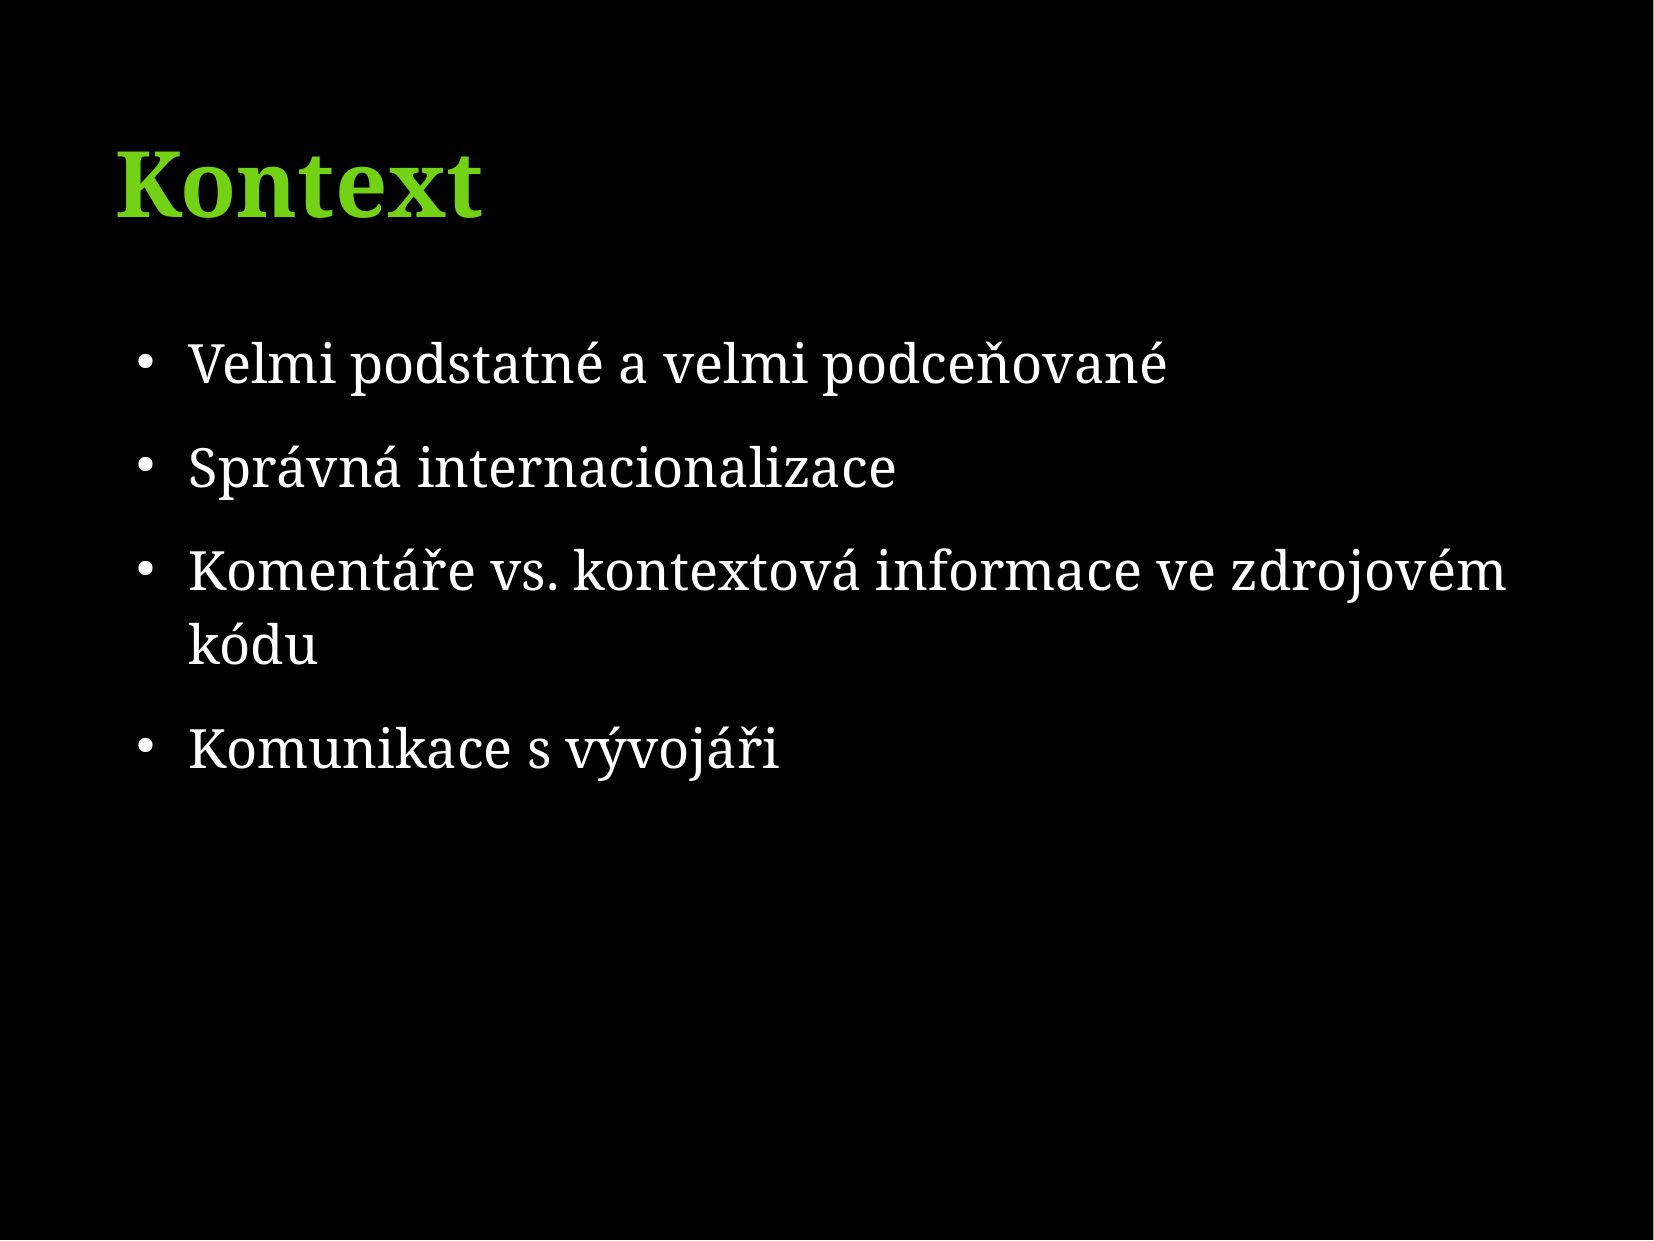

# Kontext
Velmi podstatné a velmi podceňované
Správná internacionalizace
Komentáře vs. kontextová informace ve zdrojovém kódu
Komunikace s vývojáři